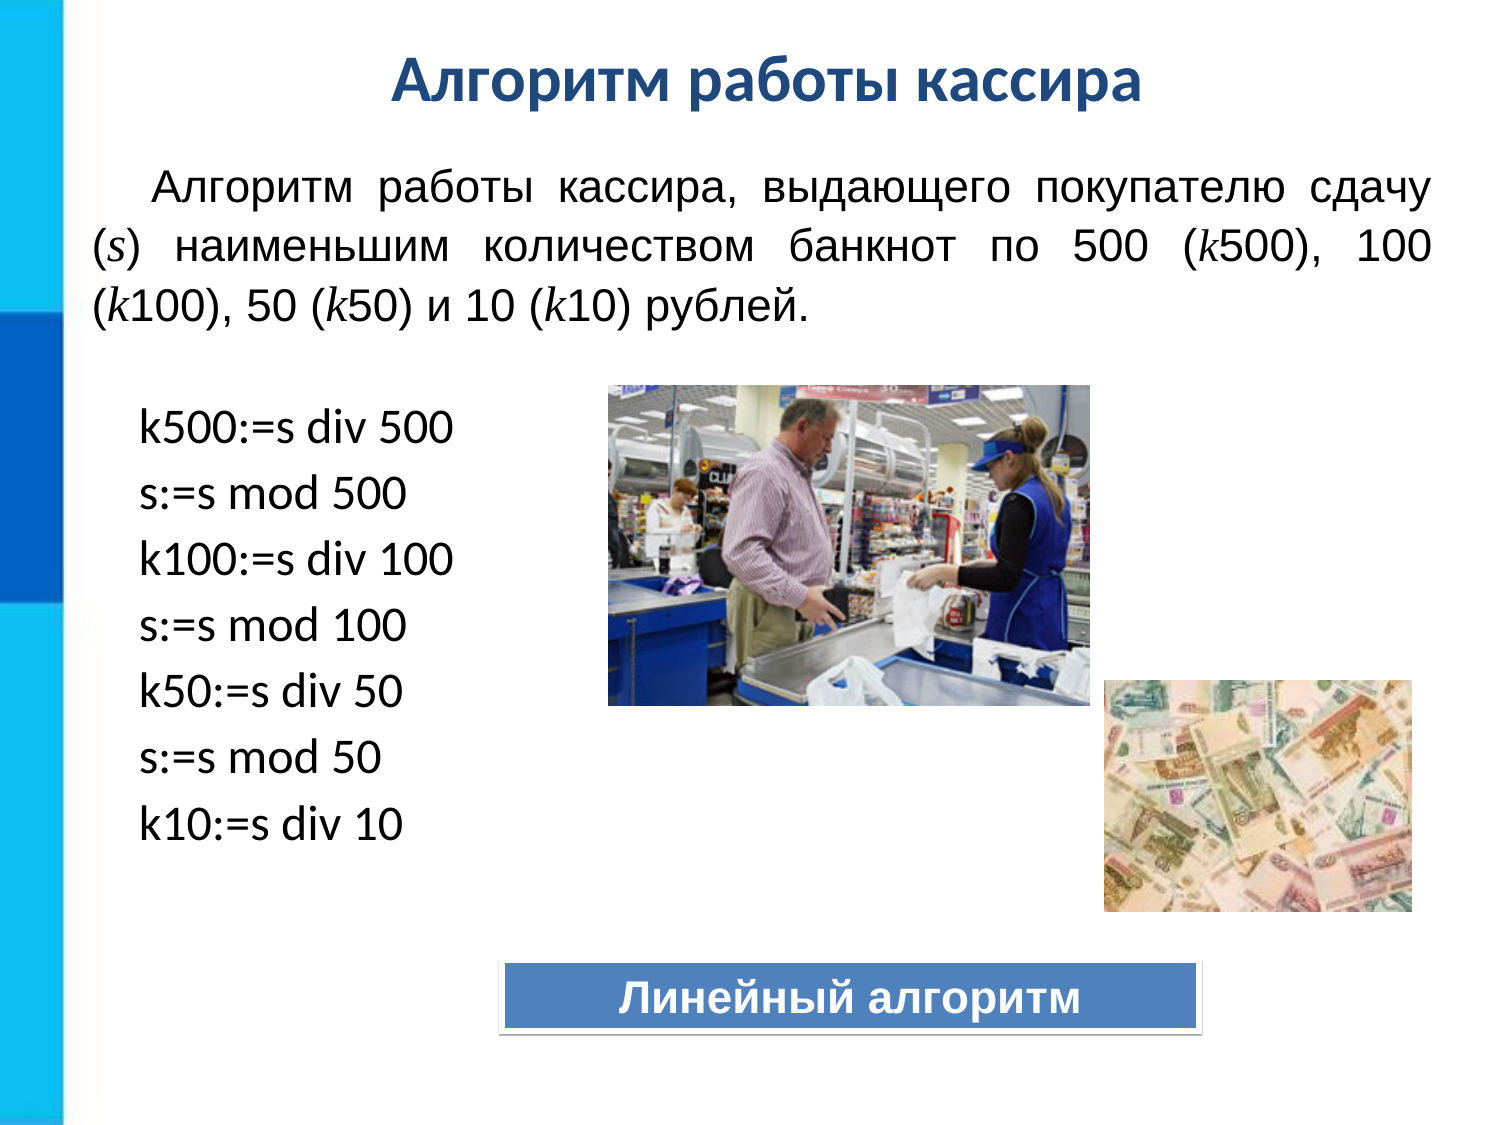

Алгоритм работы кассира
Алгоритм работы кассира, выдающего покупателю сдачу (s) наименьшим количеством банкнот по 500 (k500), 100 (k100), 50 (k50) и 10 (k10) рублей.
k500:=s div 500
s:=s mod 500
k100:=s div 100
s:=s mod 100
k50:=s div 50
s:=s mod 50
k10:=s div 10
Линейный алгоритм